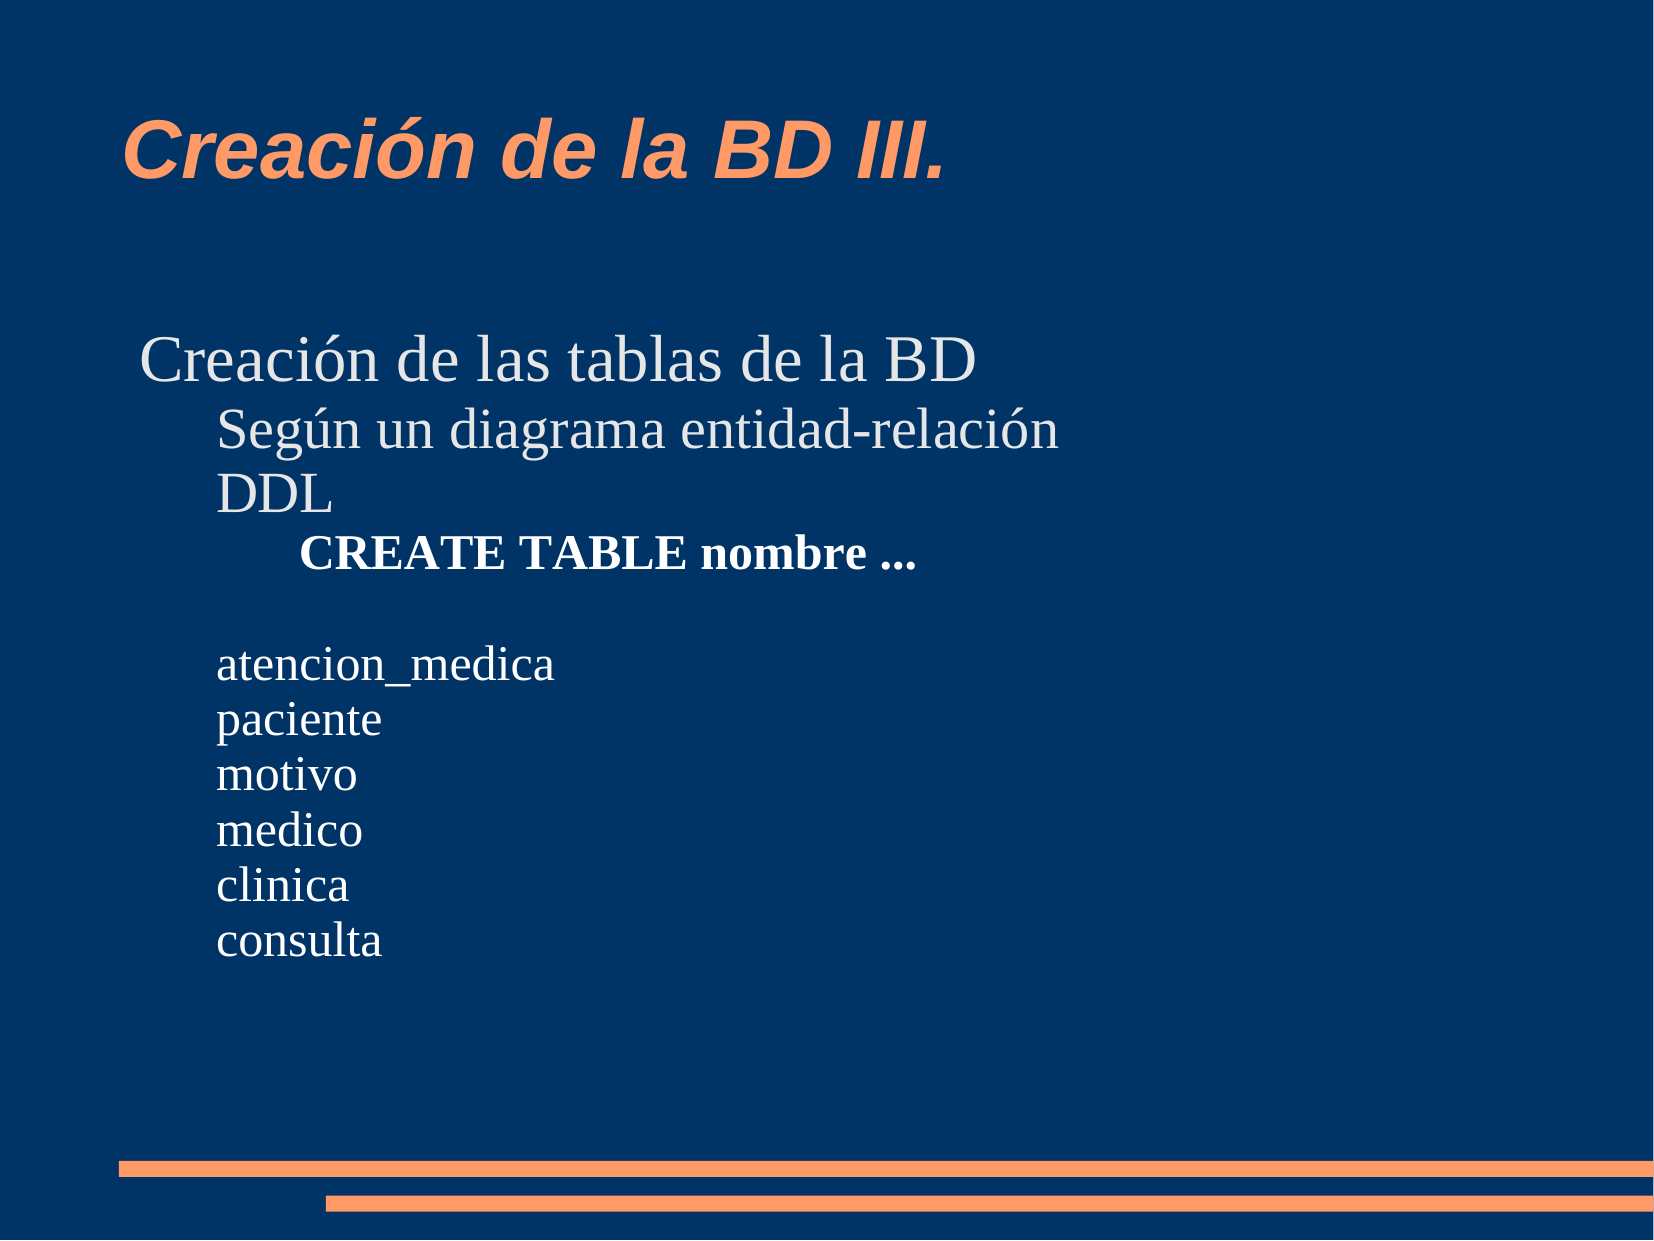

# Creación de la BD III.
Creación de las tablas de la BD
Según un diagrama entidad-relación
DDL
CREATE TABLE nombre ...
atencion_medica
paciente
motivo
medico
clinica
consulta